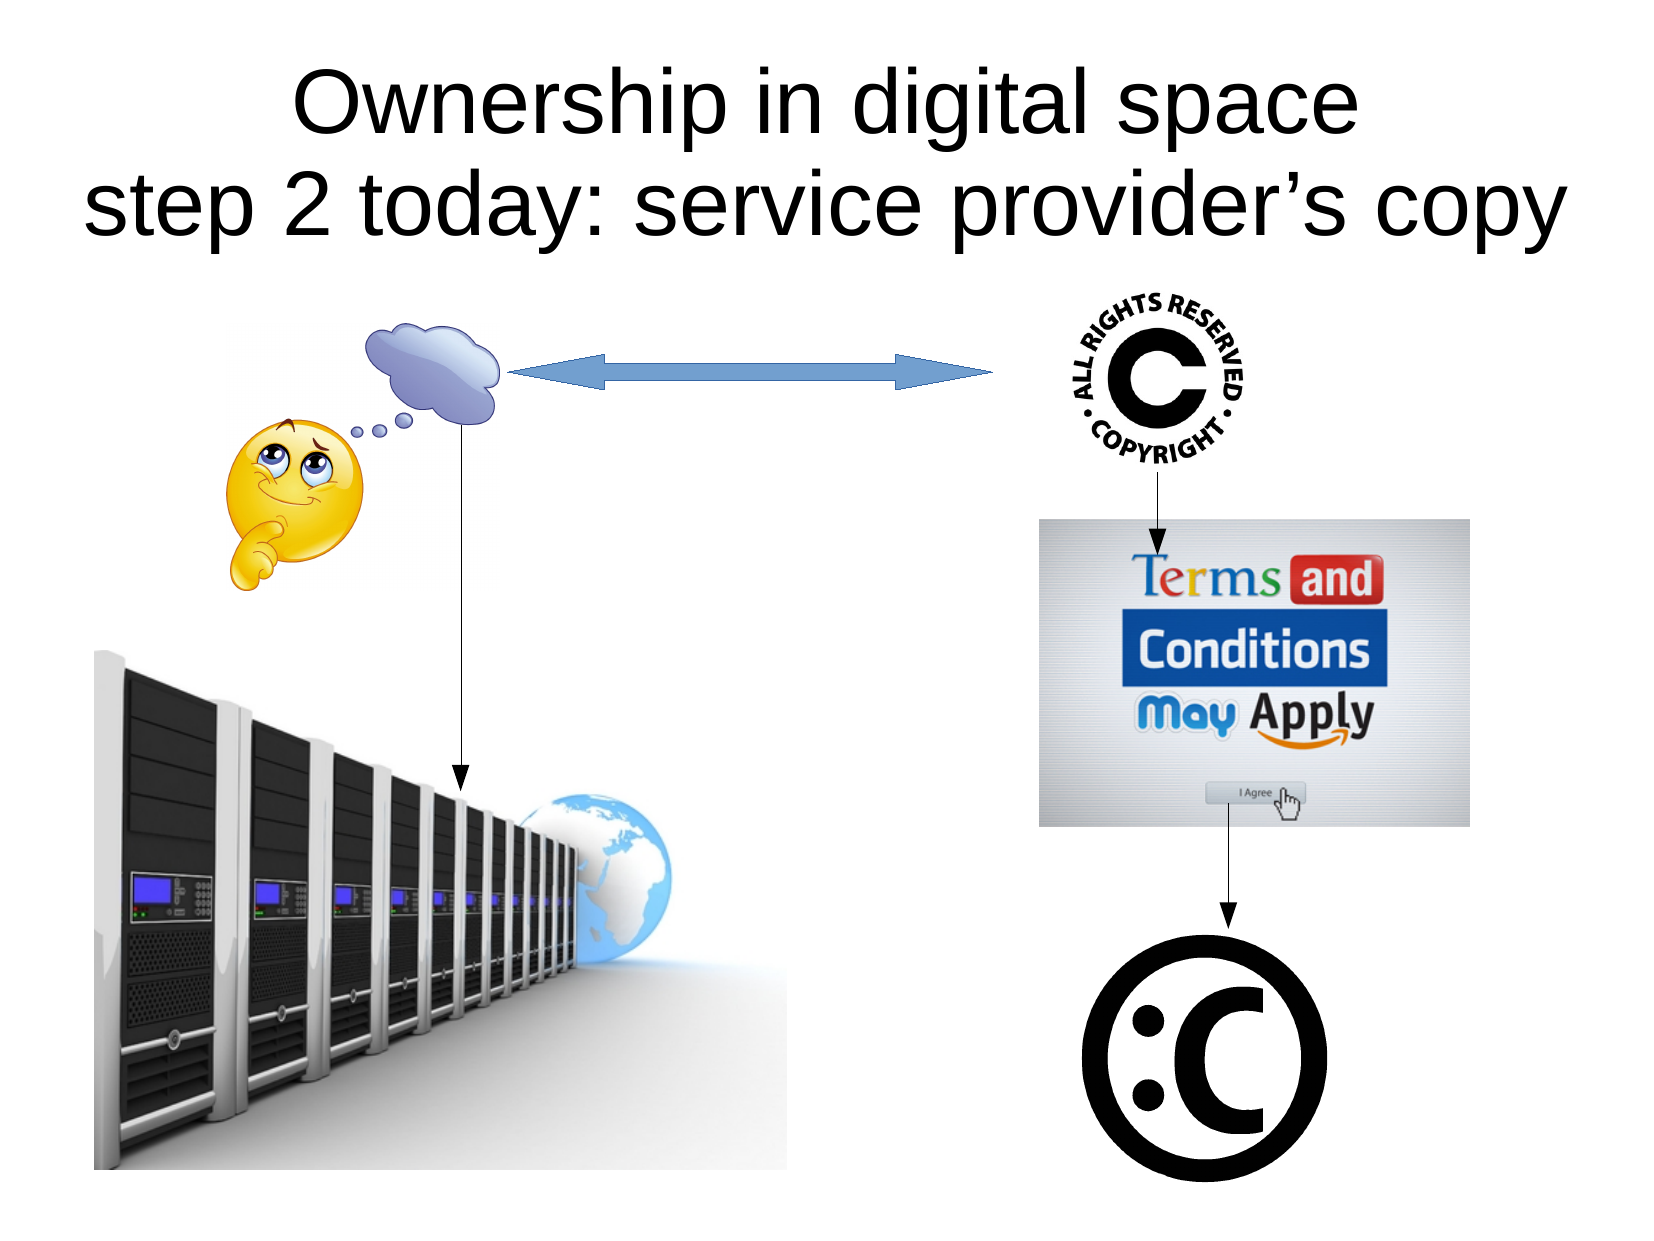

# Ownership in digital space step 2 today: service provider’s copy